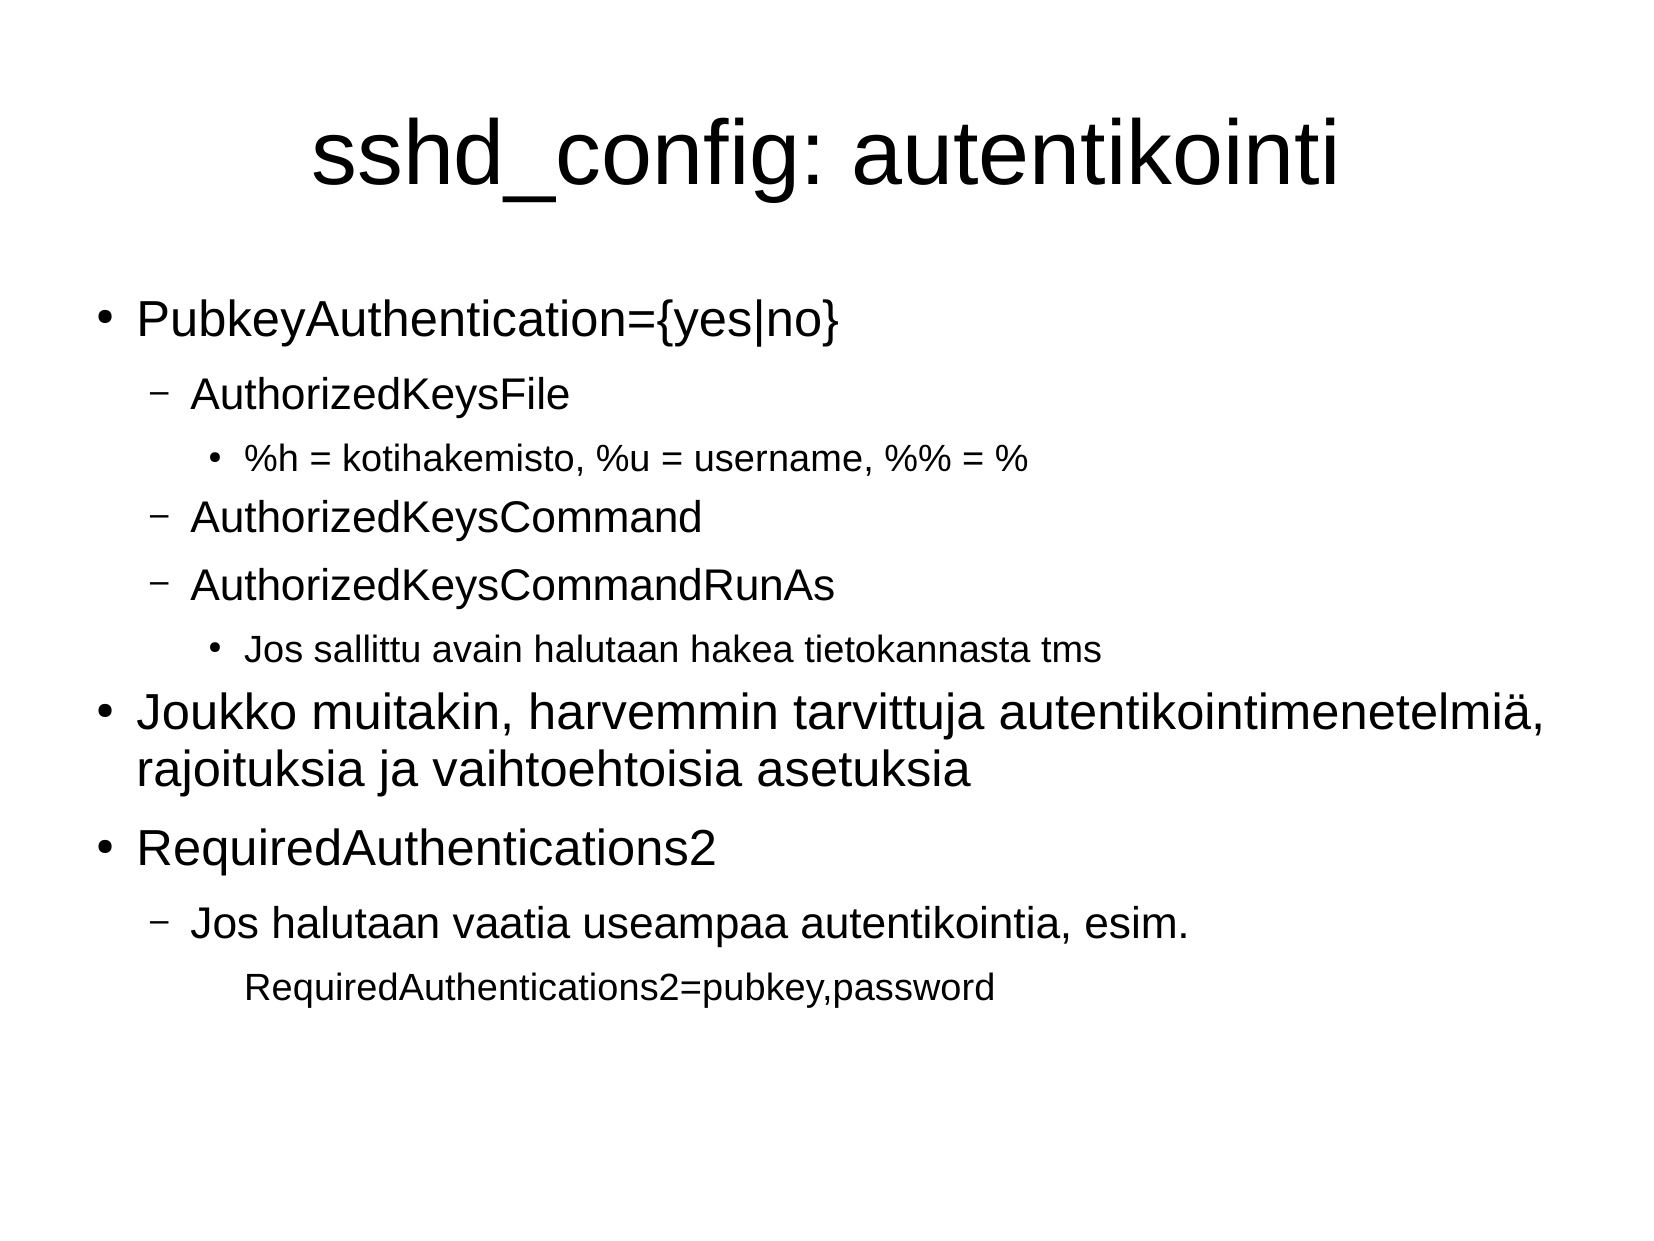

# sshd_config: autentikointi
PubkeyAuthentication={yes|no}
AuthorizedKeysFile
%h = kotihakemisto, %u = username, %% = %
AuthorizedKeysCommand
AuthorizedKeysCommandRunAs
Jos sallittu avain halutaan hakea tietokannasta tms
Joukko muitakin, harvemmin tarvittuja autentikointimenetelmiä, rajoituksia ja vaihtoehtoisia asetuksia
RequiredAuthentications2
Jos halutaan vaatia useampaa autentikointia, esim.
RequiredAuthentications2=pubkey,password